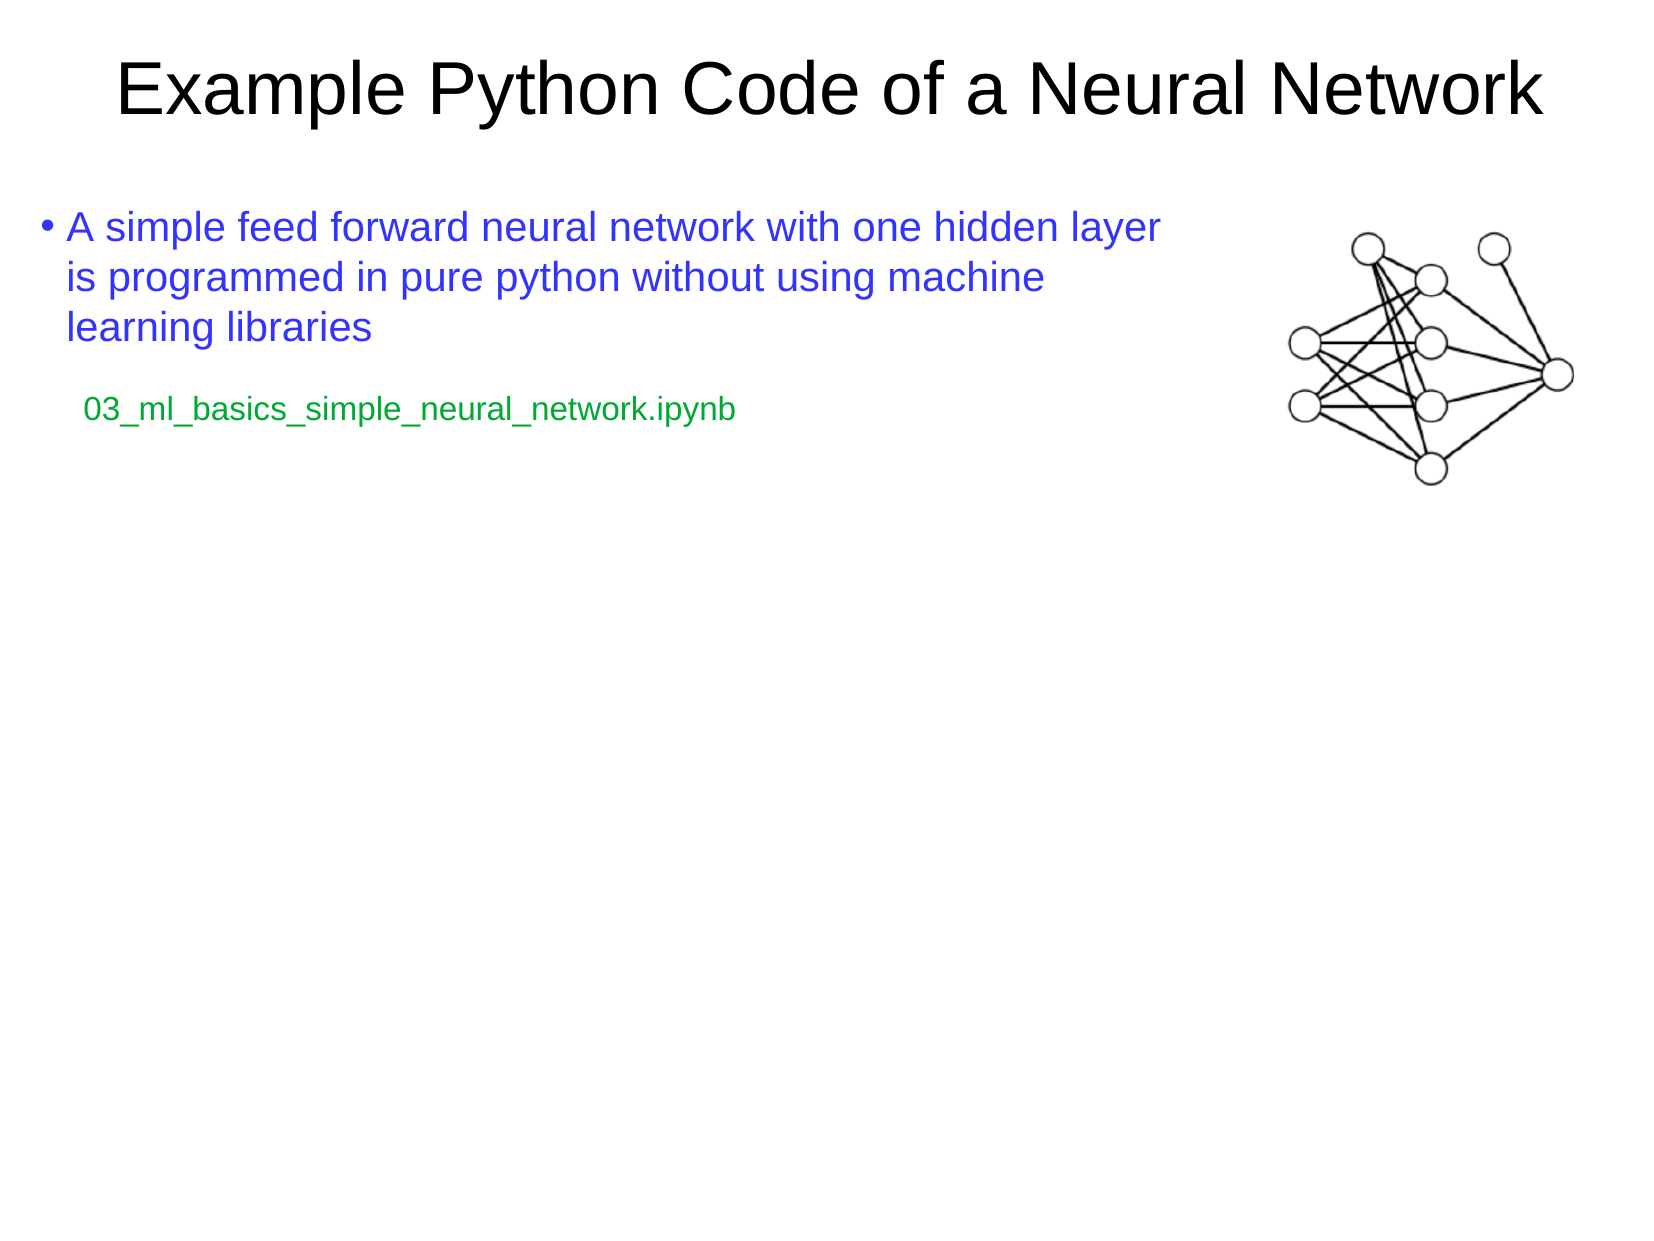

# Example Python Code of a Neural Network
 A simple feed forward neural network with one hidden layer
 is programmed in pure python without using machine
 learning libraries
03_ml_basics_simple_neural_network.ipynb